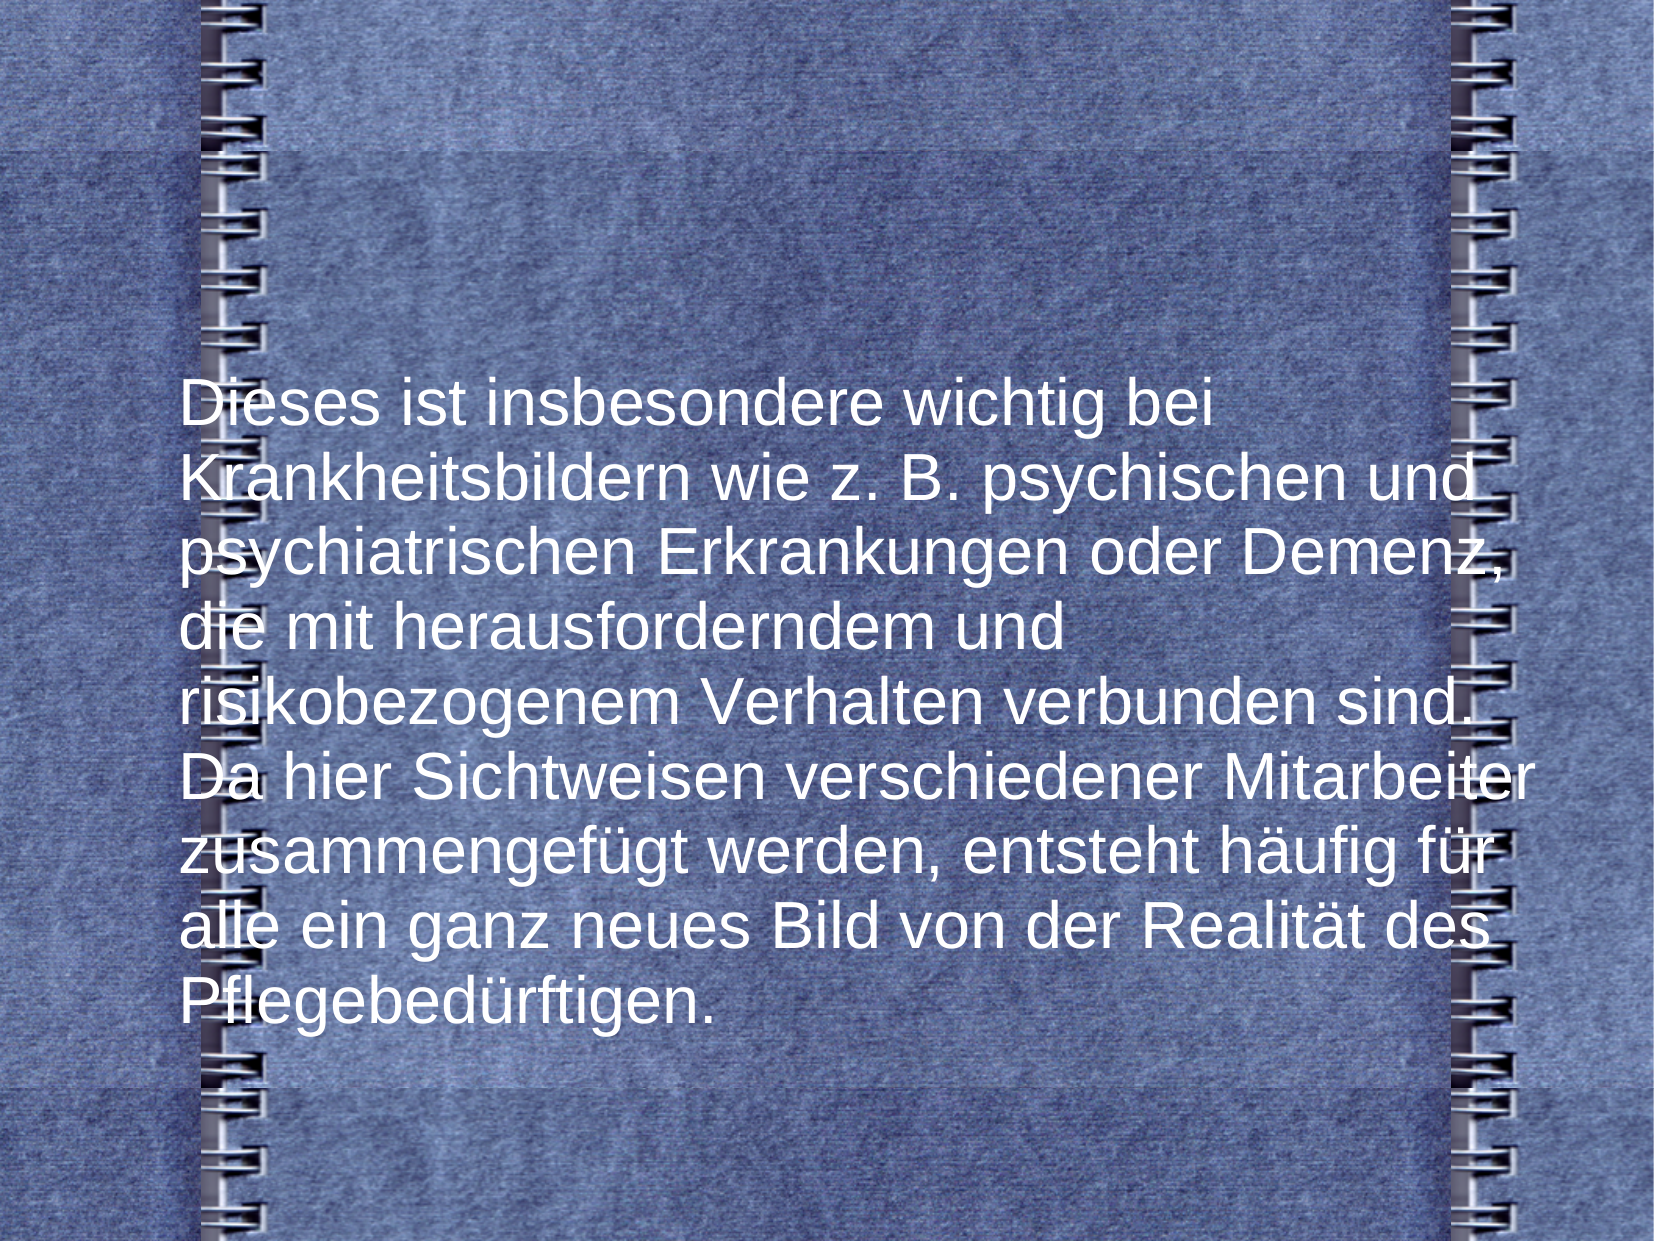

#
Dieses ist insbesondere wichtig bei Krankheitsbildern wie z. B. psychischen und psychiatrischen Erkrankungen oder Demenz, die mit herausforderndem und risikobezogenem Verhalten verbunden sind. Da hier Sichtweisen verschiedener Mitarbeiter zusammengefügt werden, entsteht häufig für alle ein ganz neues Bild von der Realität des Pflegebedürftigen.